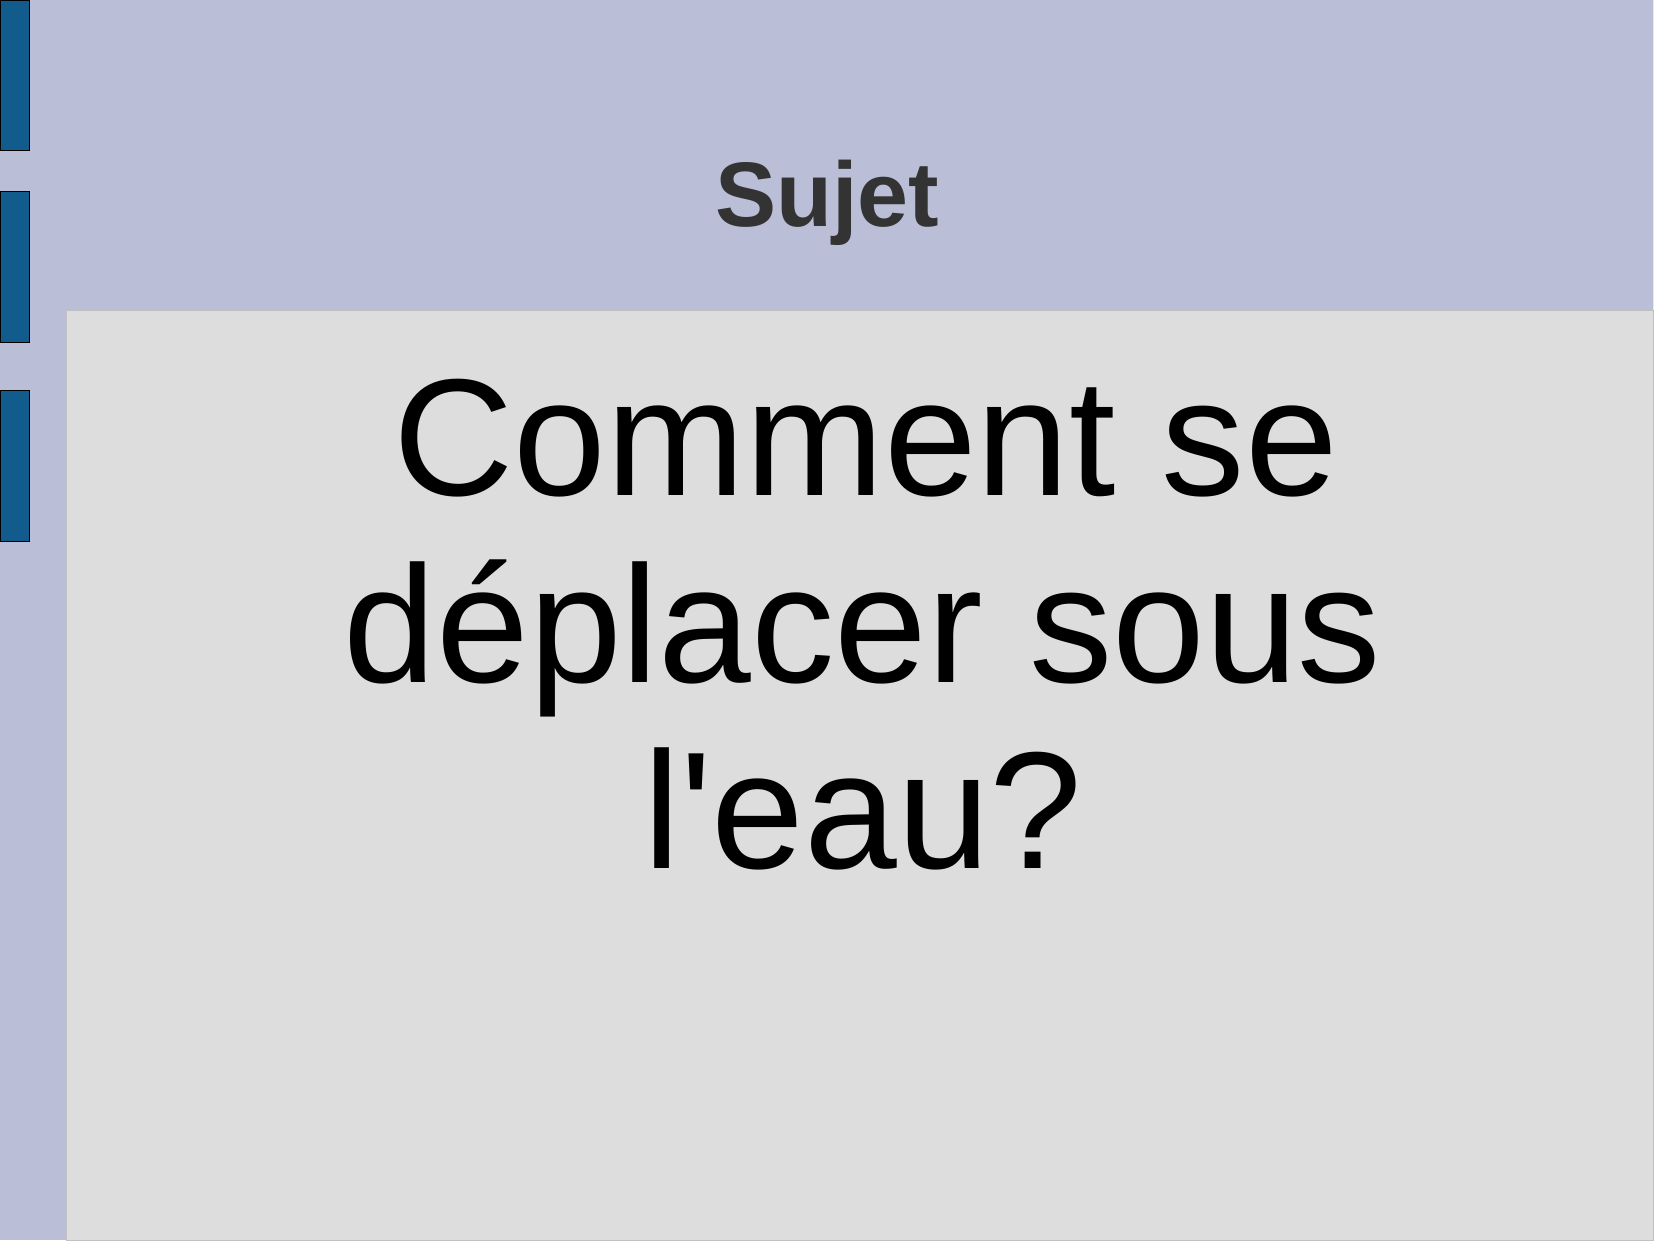

# Sujet
Comment se déplacer sous l'eau?